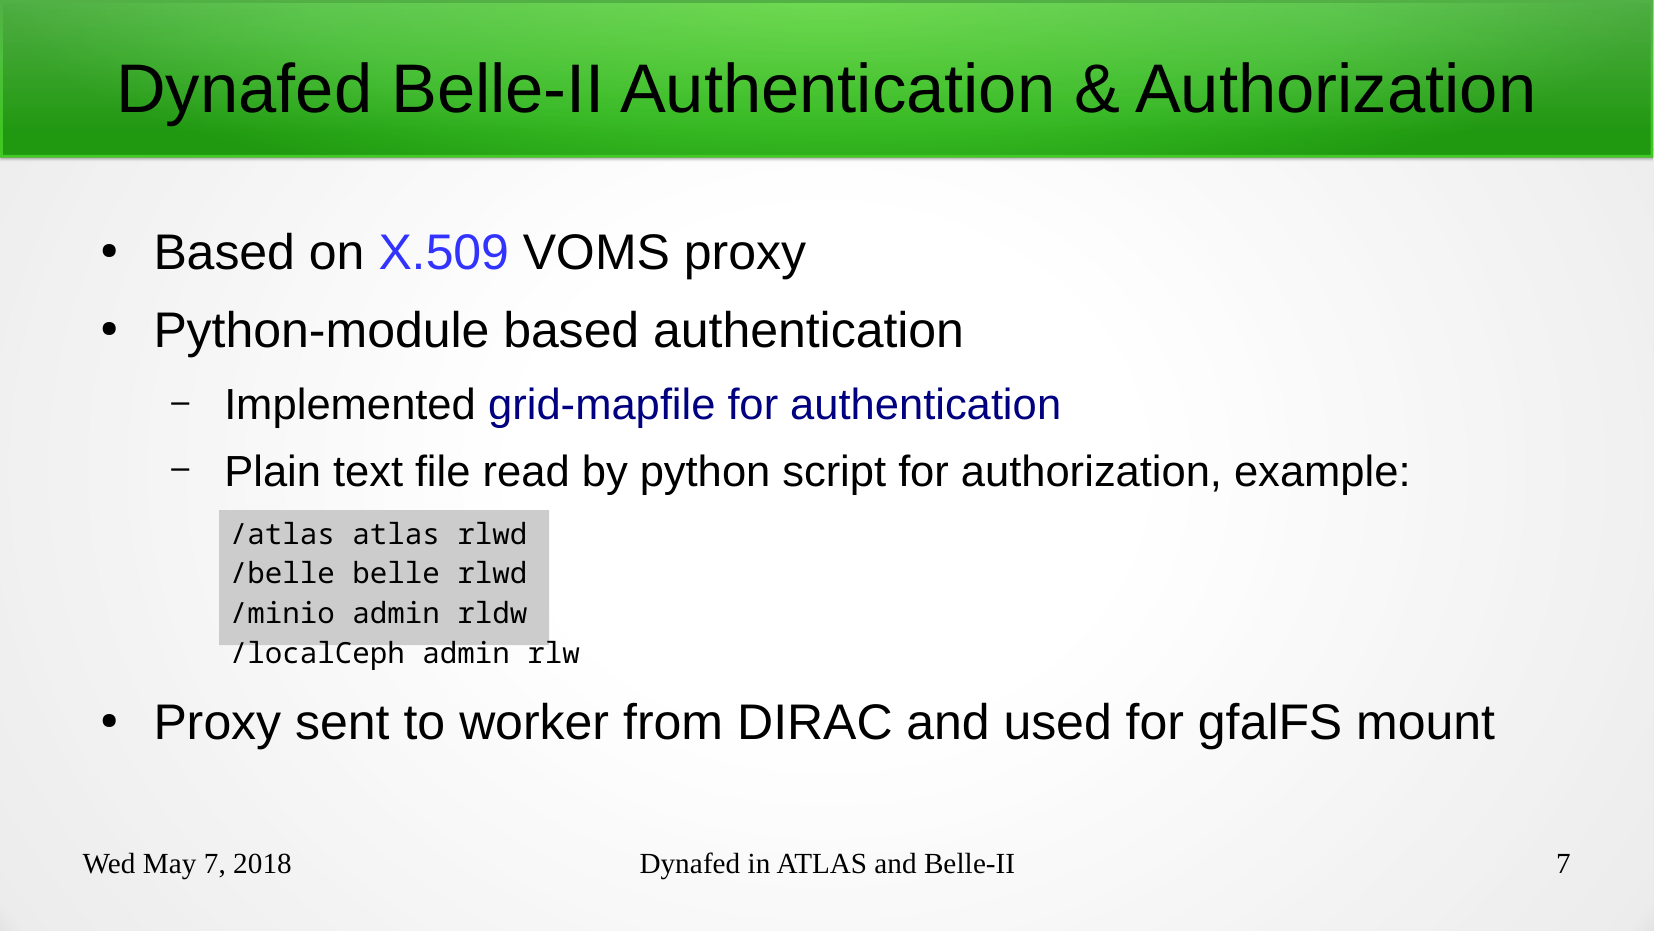

# Dynafed Belle-II Authentication & Authorization
Based on X.509 VOMS proxy
Python-module based authentication
Implemented grid-mapfile for authentication
Plain text file read by python script for authorization, example:
/atlas atlas rlwd
/belle belle rlwd
/minio admin rldw
/localCeph admin rlw
Proxy sent to worker from DIRAC and used for gfalFS mount
Wed May 7, 2018
Dynafed in ATLAS and Belle-II
7